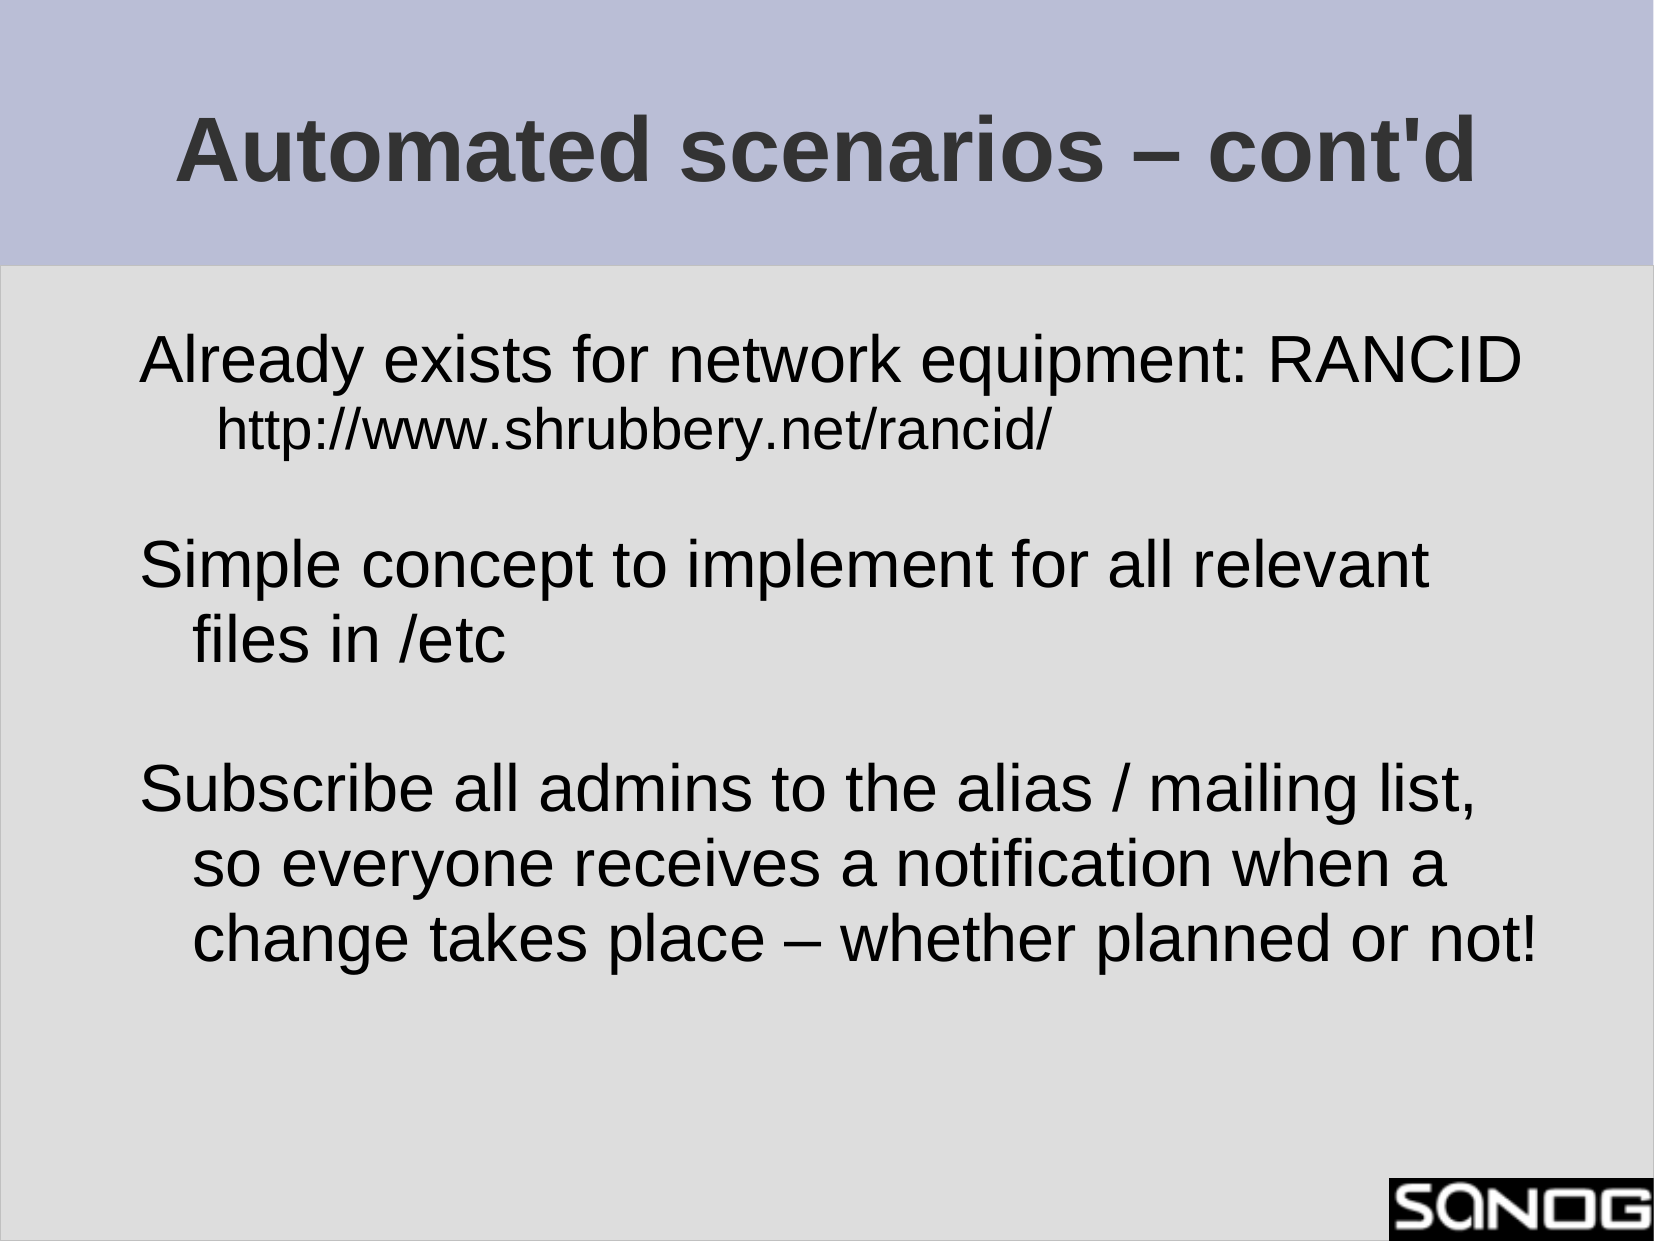

# Automated scenarios – cont'd
Already exists for network equipment: RANCID
http://www.shrubbery.net/rancid/
Simple concept to implement for all relevant files in /etc
Subscribe all admins to the alias / mailing list, so everyone receives a notification when a change takes place – whether planned or not!